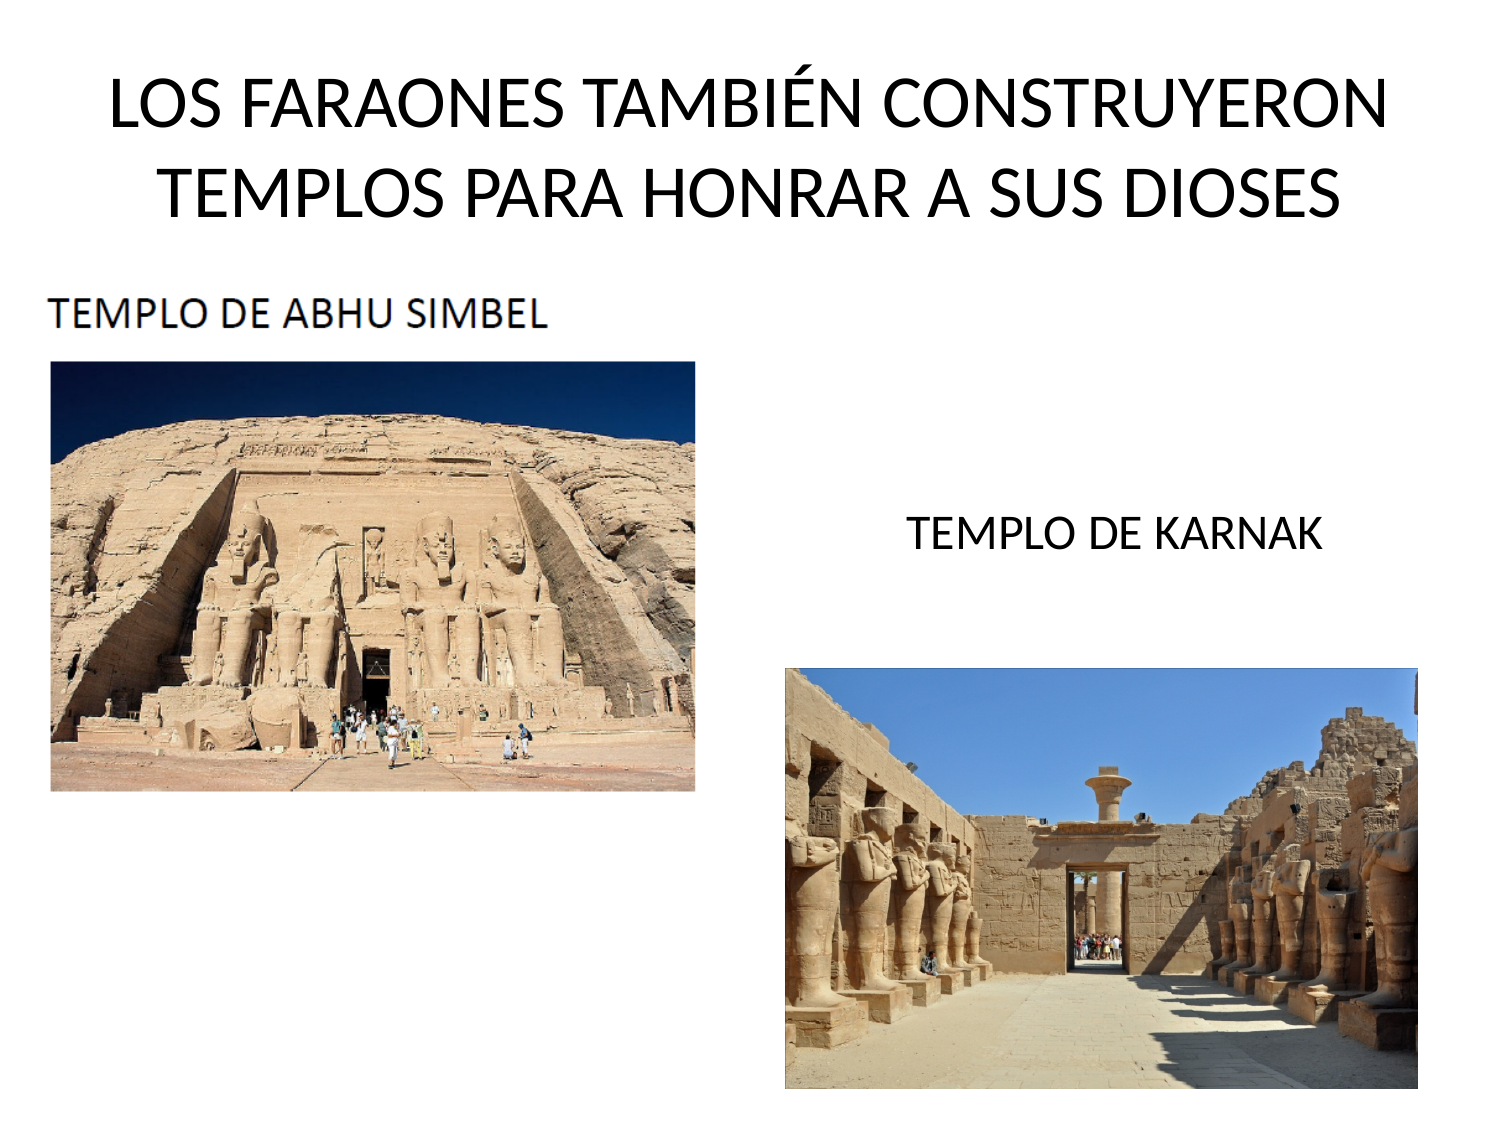

# LOS FARAONES TAMBIÉN CONSTRUYERON TEMPLOS PARA HONRAR A SUS DIOSES
TEMPLO DE KARNAK